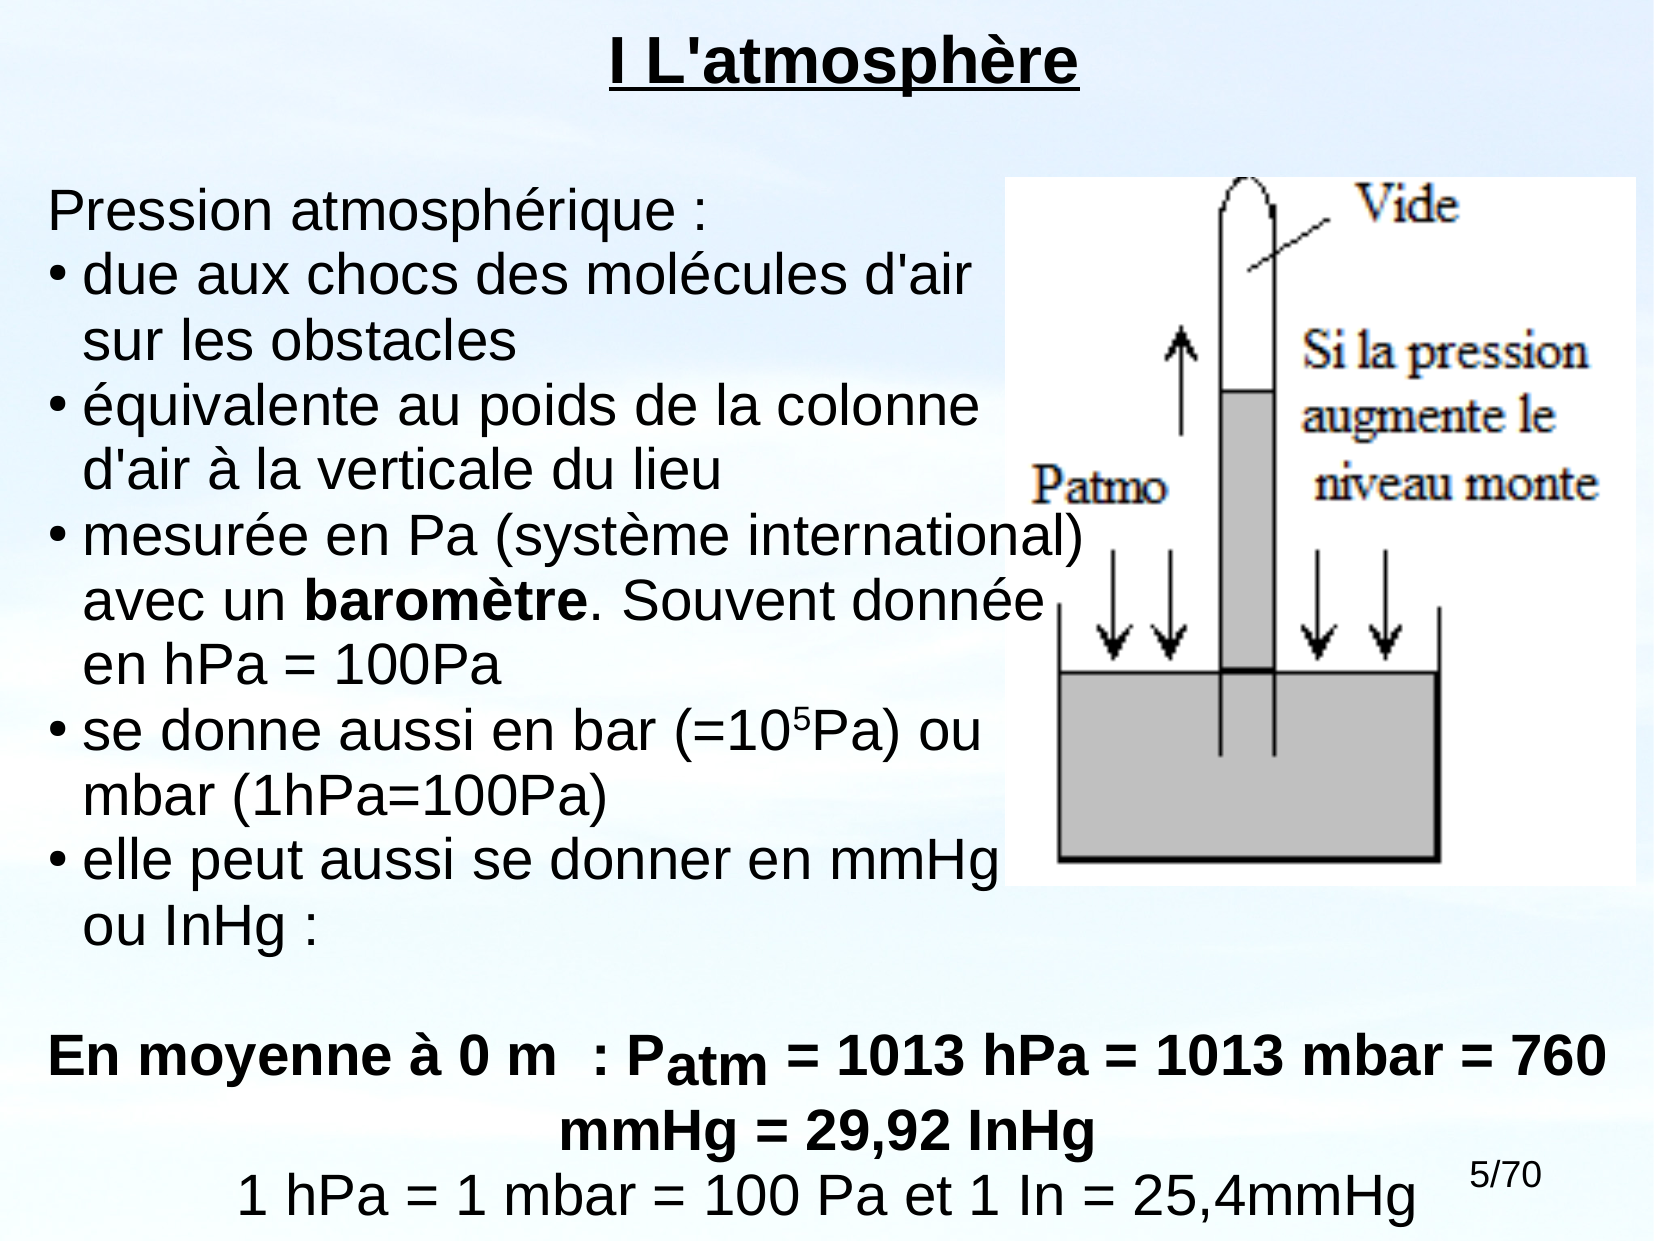

# I L'atmosphère
Pression atmosphérique :
due aux chocs des molécules d'air
sur les obstacles
équivalente au poids de la colonne
d'air à la verticale du lieu
mesurée en Pa (système international)
avec un baromètre. Souvent donnée
en hPa = 100Pa
se donne aussi en bar (=105Pa) ou
mbar (1hPa=100Pa)
elle peut aussi se donner en mmHg
ou InHg :
En moyenne à 0 m  : Patm = 1013 hPa = 1013 mbar = 760 mmHg = 29,92 InHg
1 hPa = 1 mbar = 100 Pa et 1 In = 25,4mmHg